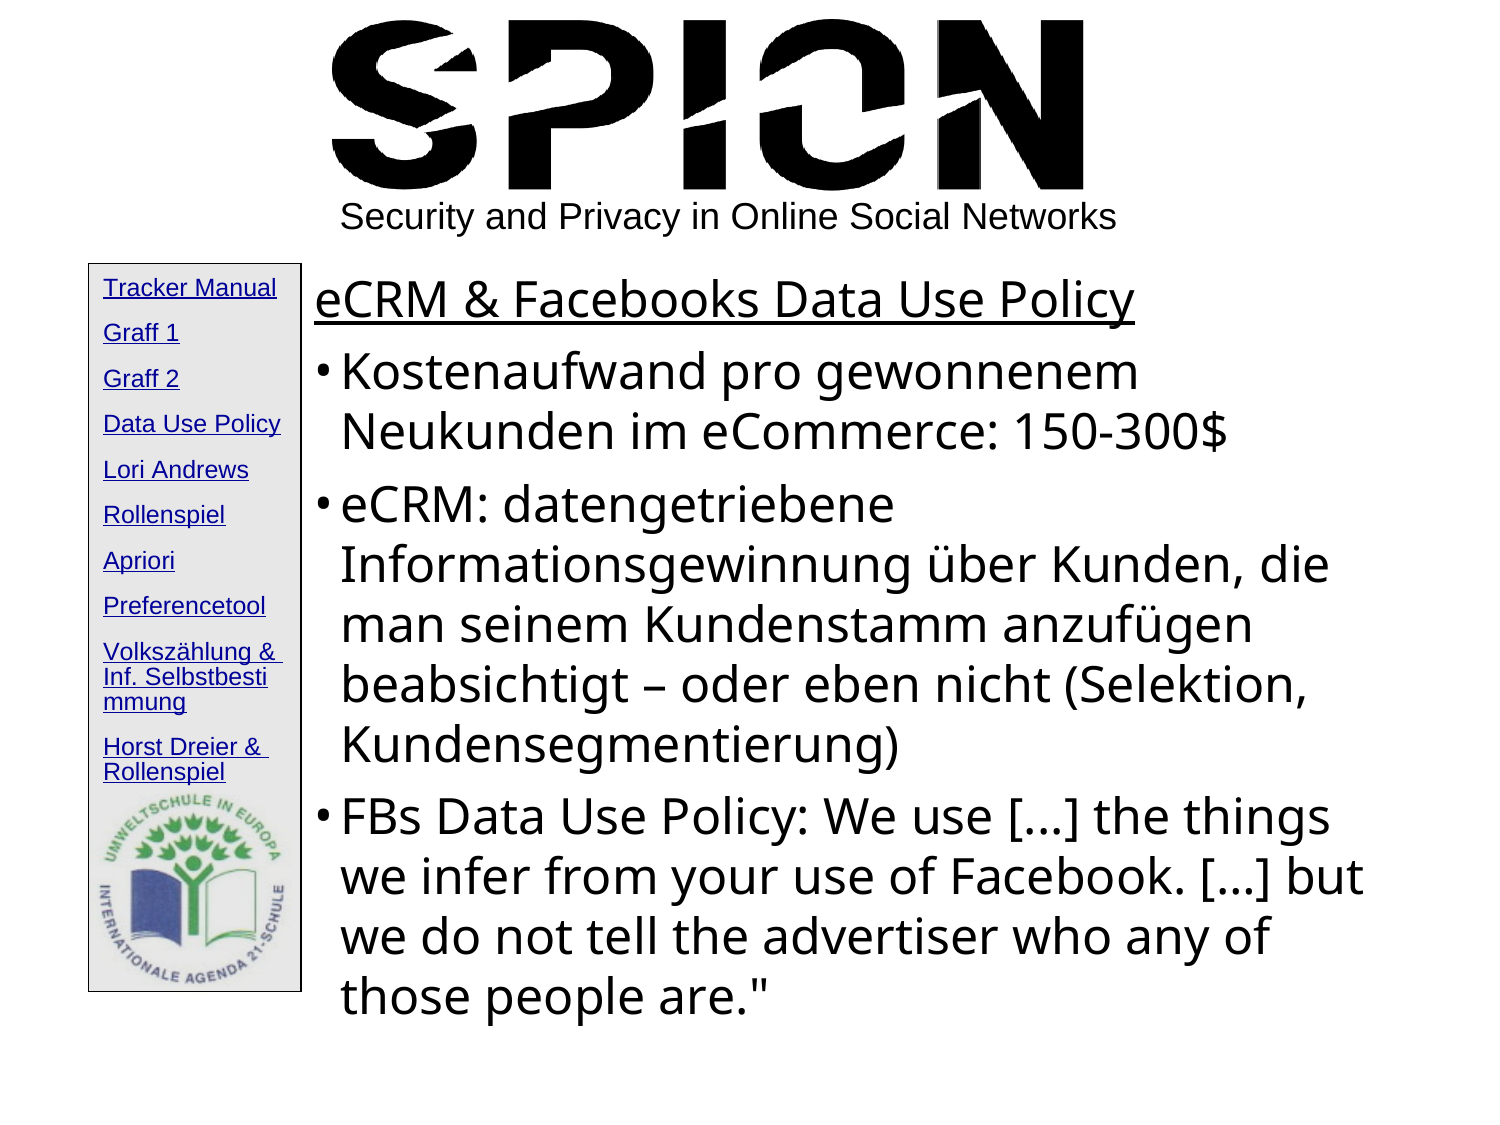

# eCRM & Facebooks Data Use Policy
Kostenaufwand pro gewonnenem Neukunden im eCommerce: 150-300$
eCRM: datengetriebene Informationsgewinnung über Kunden, die man seinem Kundenstamm anzufügen beabsichtigt – oder eben nicht (Selektion, Kundensegmentierung)
FBs Data Use Policy: We use [...] the things we infer from your use of Facebook. […] but we do not tell the advertiser who any of those people are."